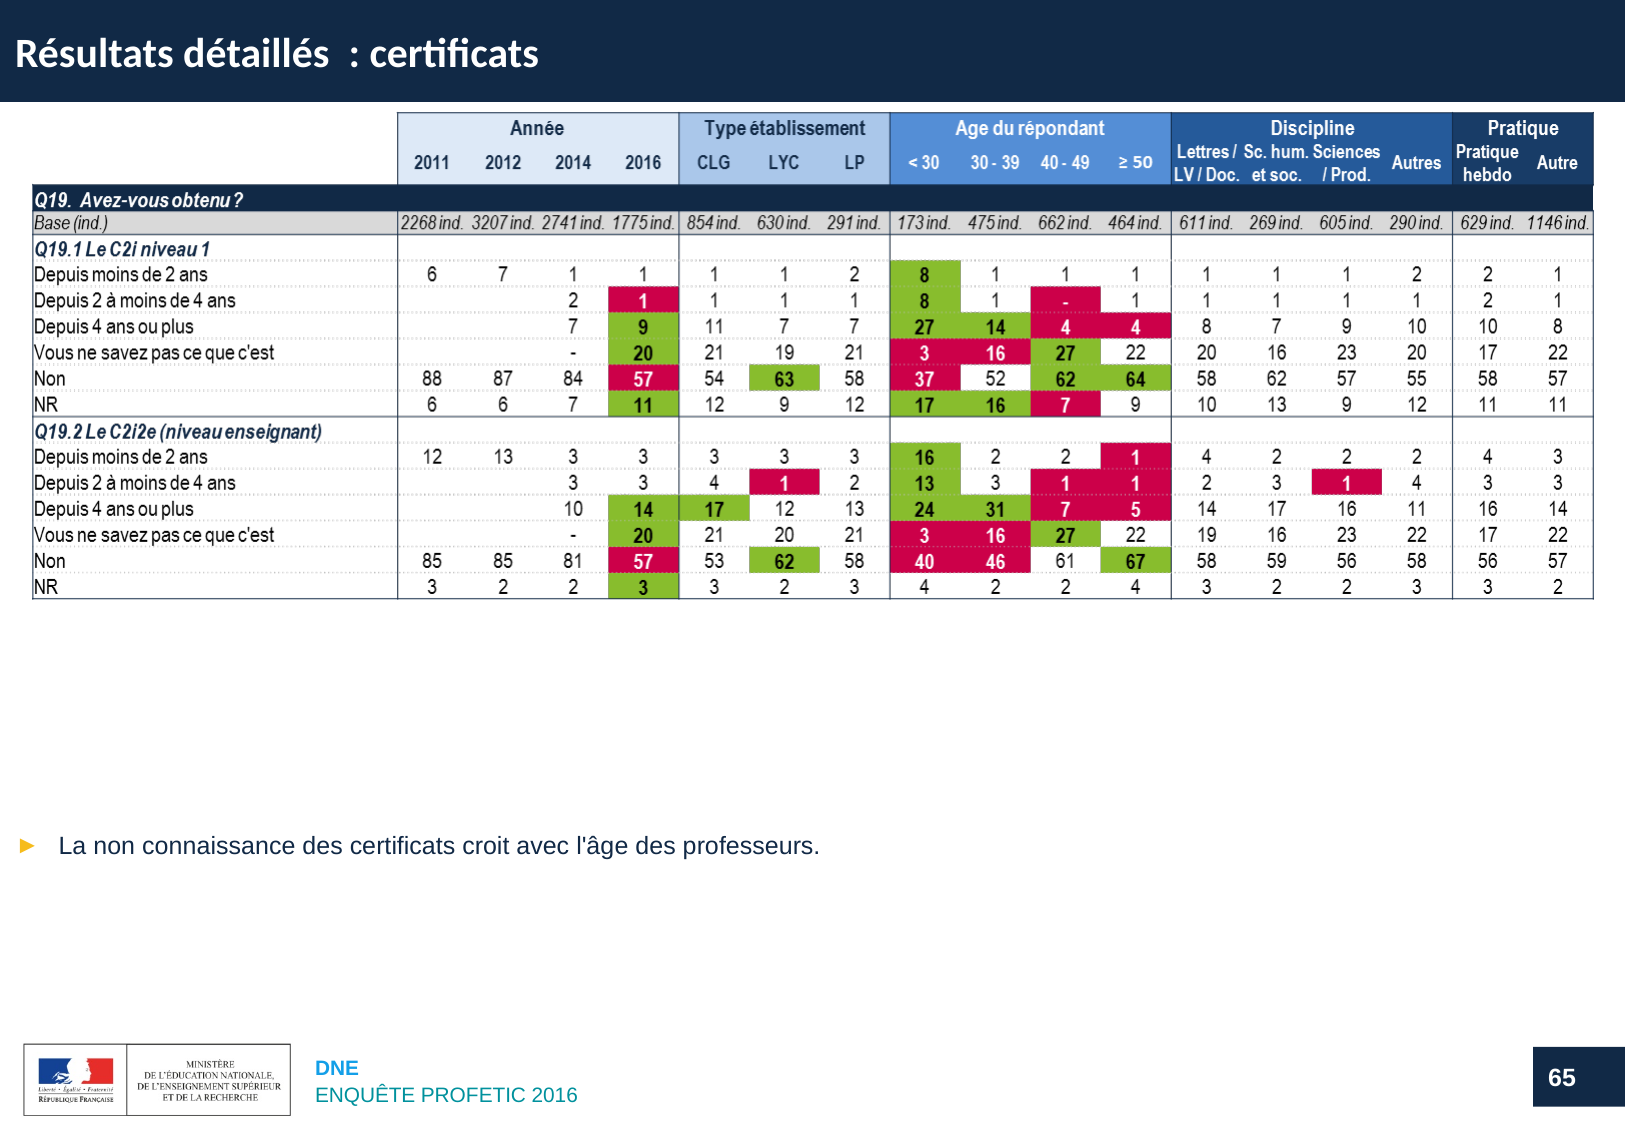

# Résultats détaillés : certificats
La non connaissance des certificats croit avec l'âge des professeurs.